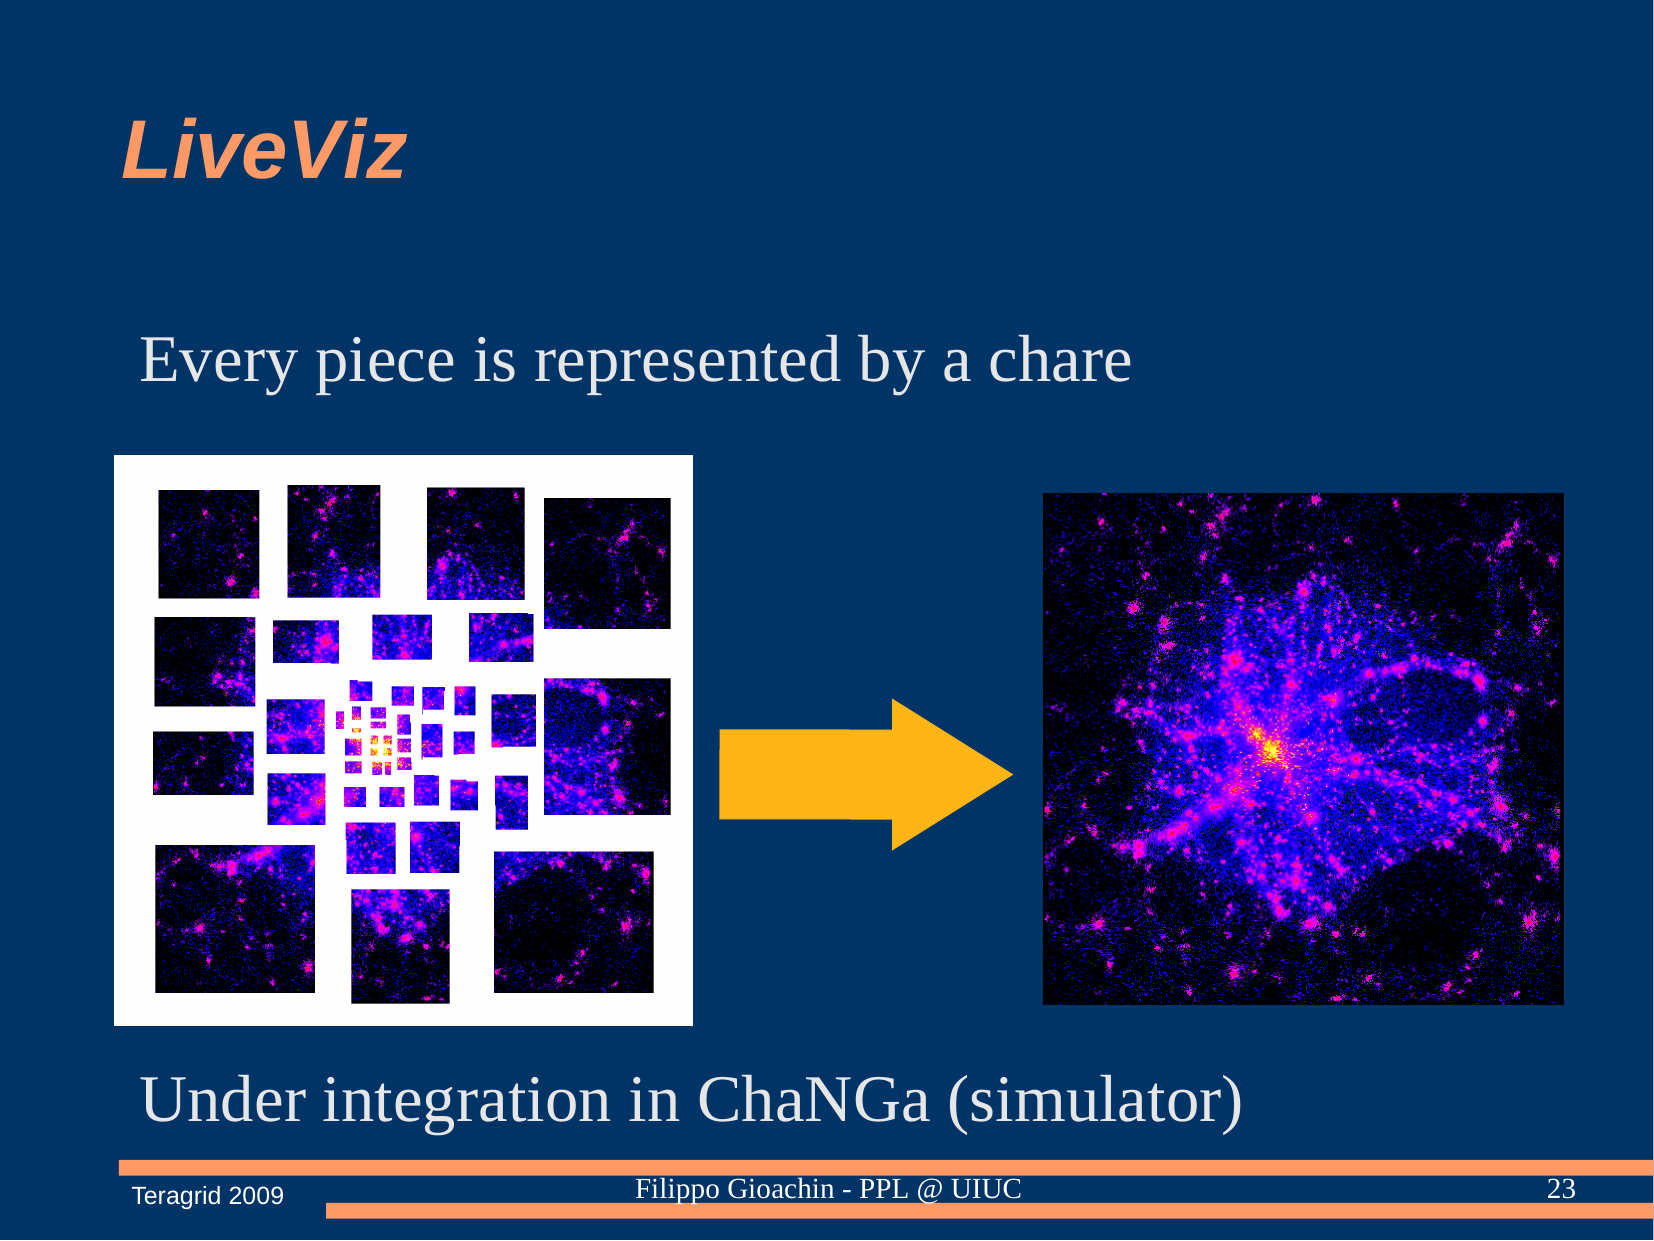

# LiveViz
Every piece is represented by a chare
Under integration in ChaNGa (simulator)
23
Filippo Gioachin - PPL @ UIUC